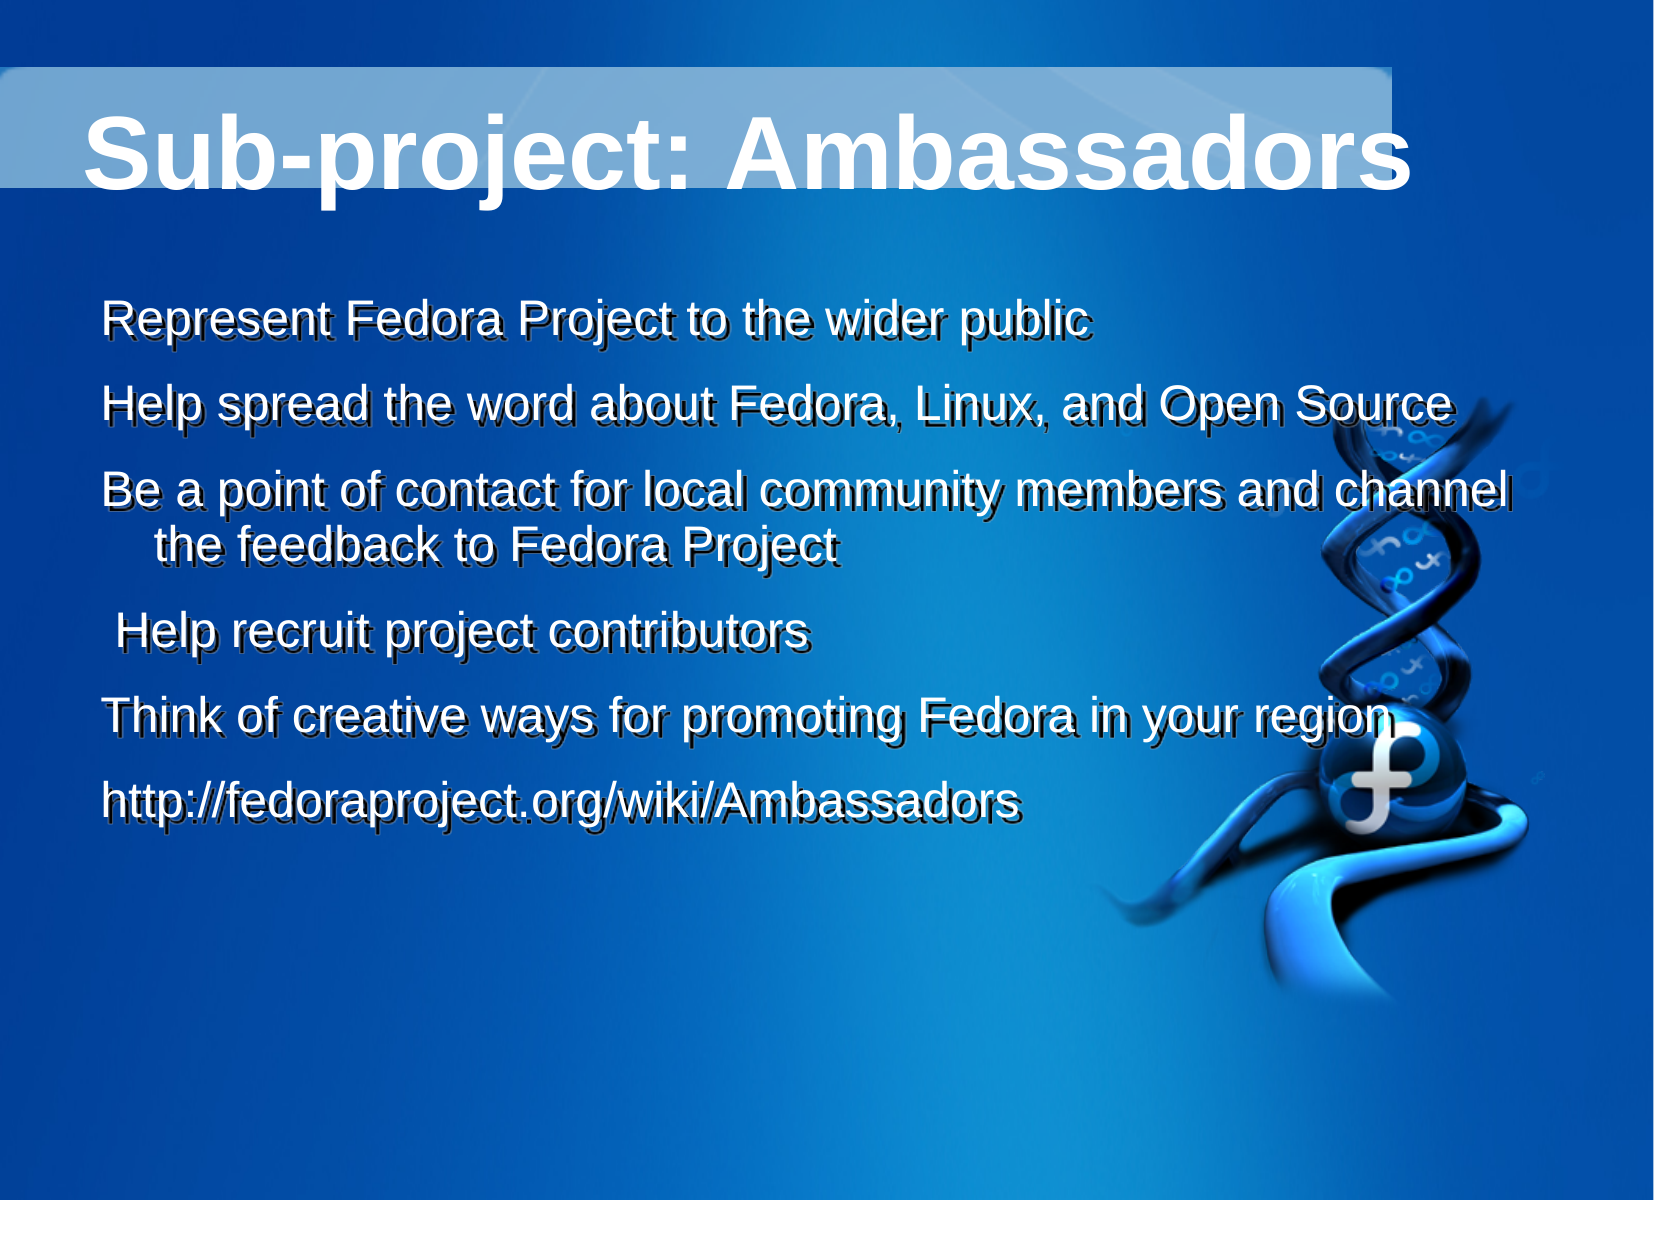

# Sub-project: Ambassadors
Represent Fedora Project to the wider public
Help spread the word about Fedora, Linux, and Open Source
Be a point of contact for local community members and channel the feedback to Fedora Project
 Help recruit project contributors
Think of creative ways for promoting Fedora in your region
http://fedoraproject.org/wiki/Ambassadors